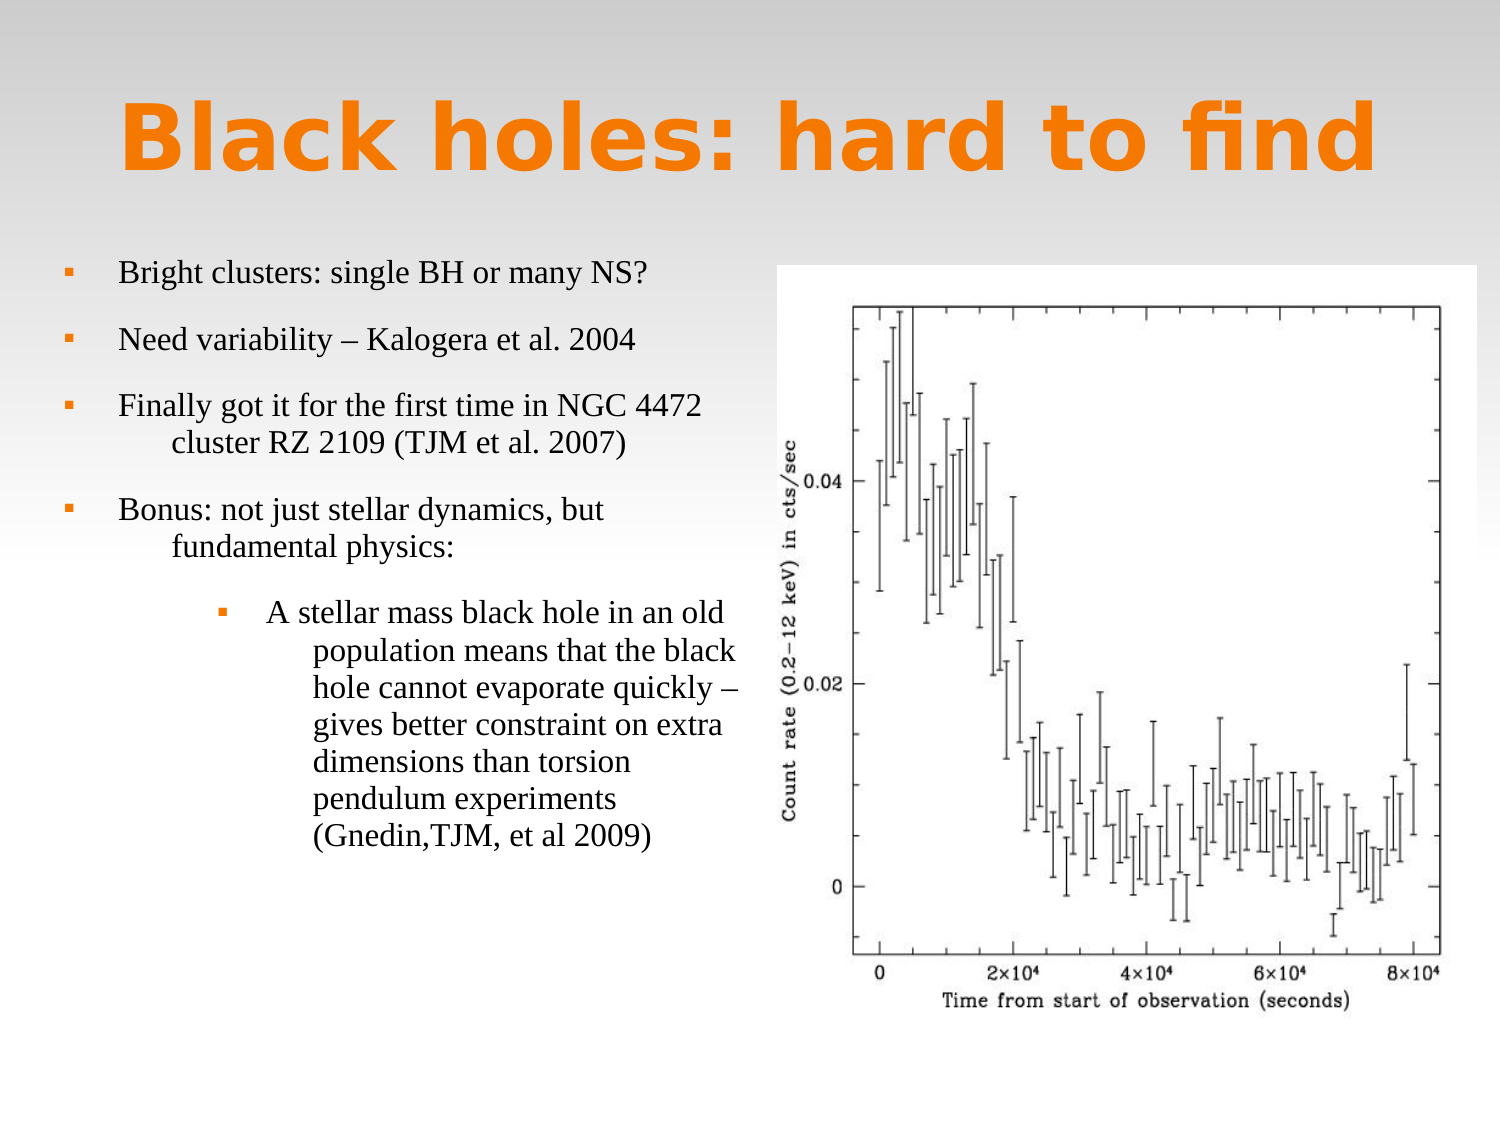

# Black holes: hard to find
Bright clusters: single BH or many NS?
Need variability – Kalogera et al. 2004
Finally got it for the first time in NGC 4472 cluster RZ 2109 (TJM et al. 2007)
Bonus: not just stellar dynamics, but fundamental physics:
A stellar mass black hole in an old population means that the black hole cannot evaporate quickly – gives better constraint on extra dimensions than torsion pendulum experiments (Gnedin,TJM, et al 2009)